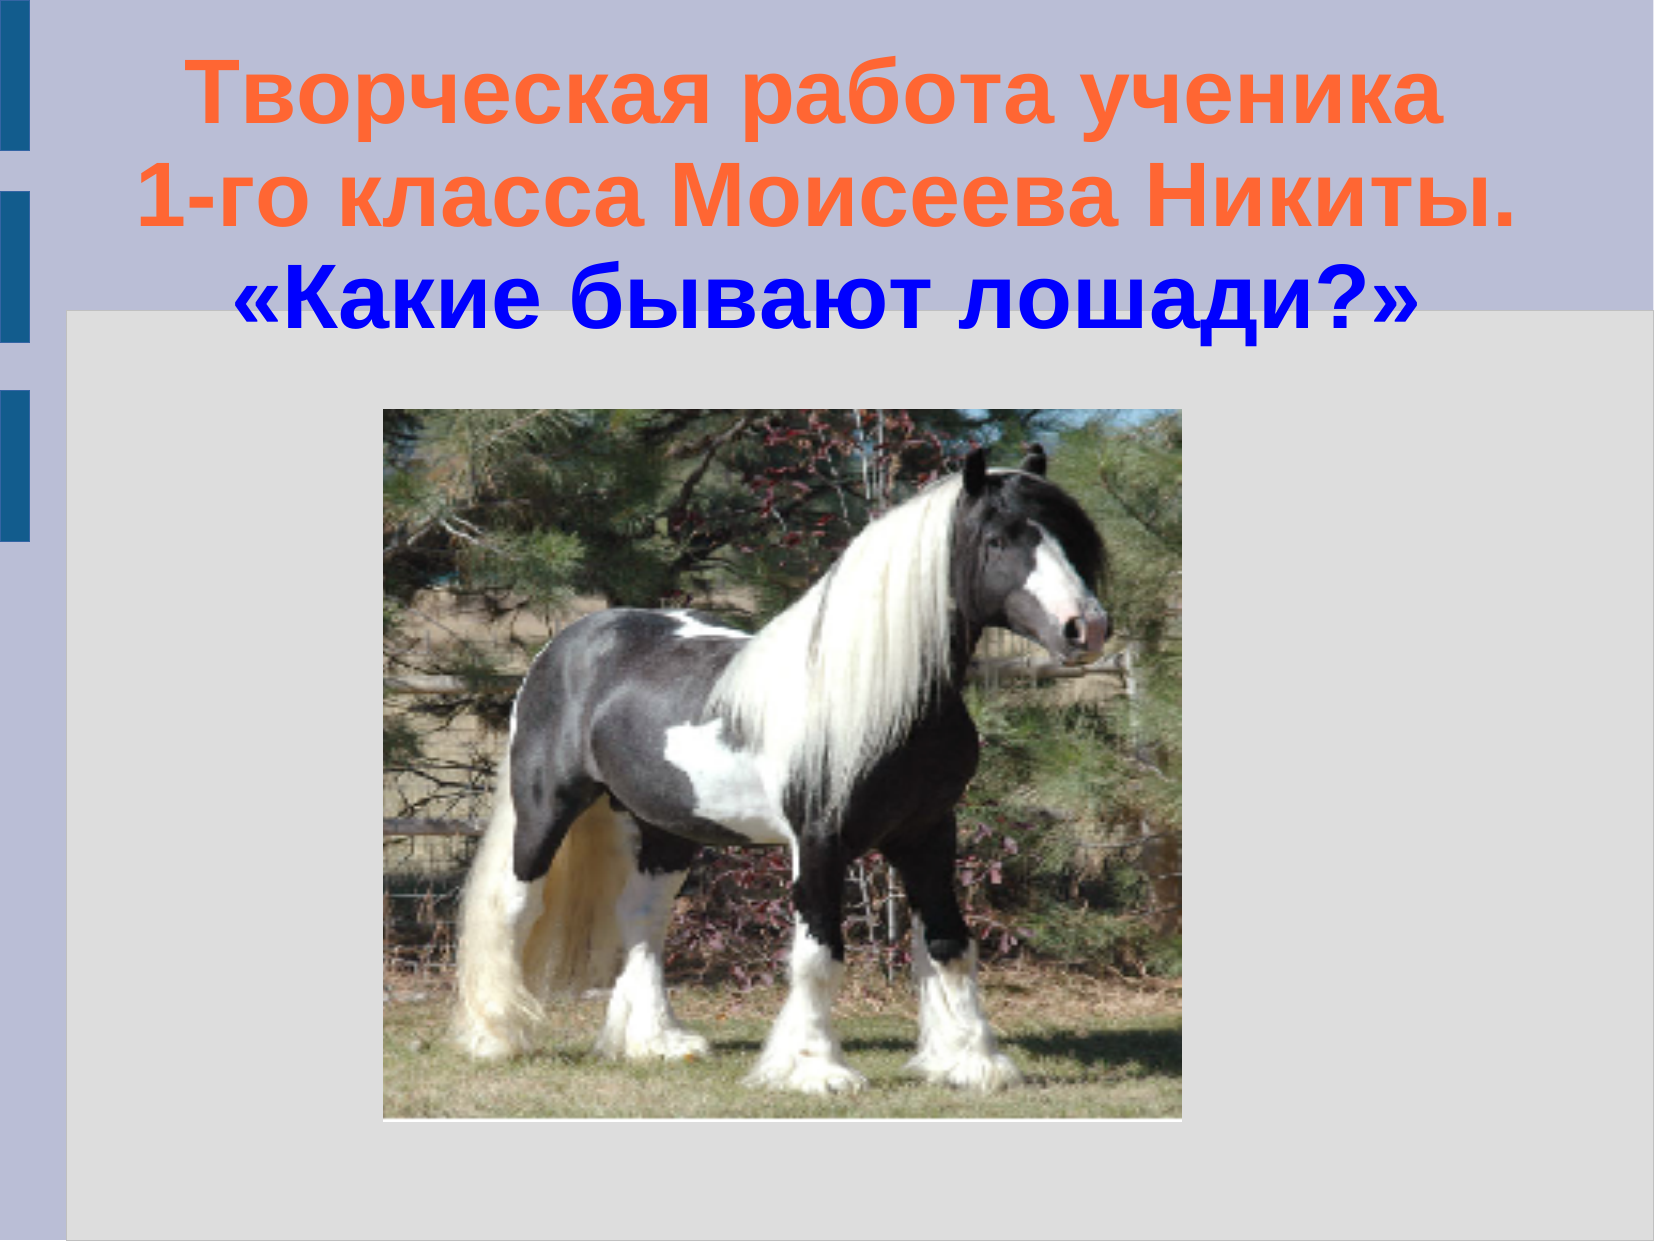

# Творческая работа ученика 1-го класса Моисеева Никиты. «Какие бывают лошади?»